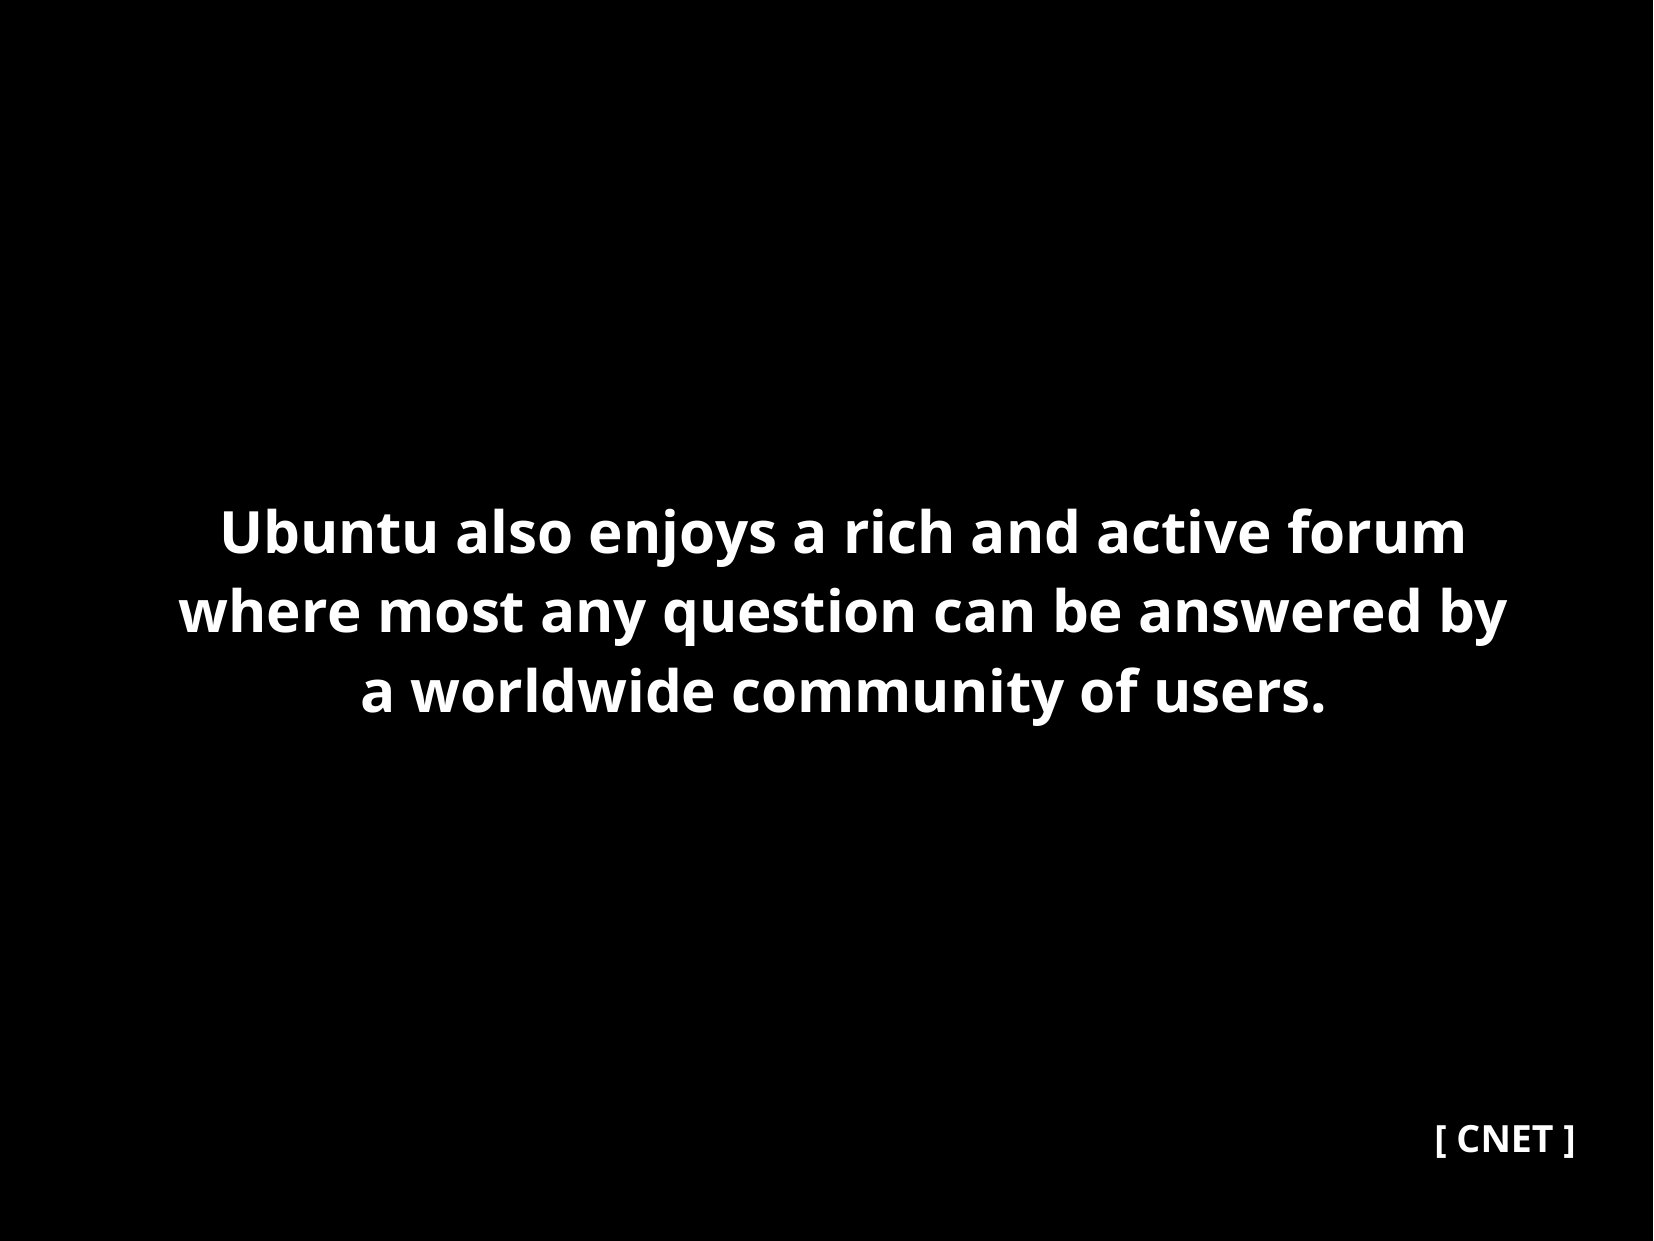

Ubuntu also enjoys a rich and active forum where most any question can be answered by a worldwide community of users.
[ CNET ]